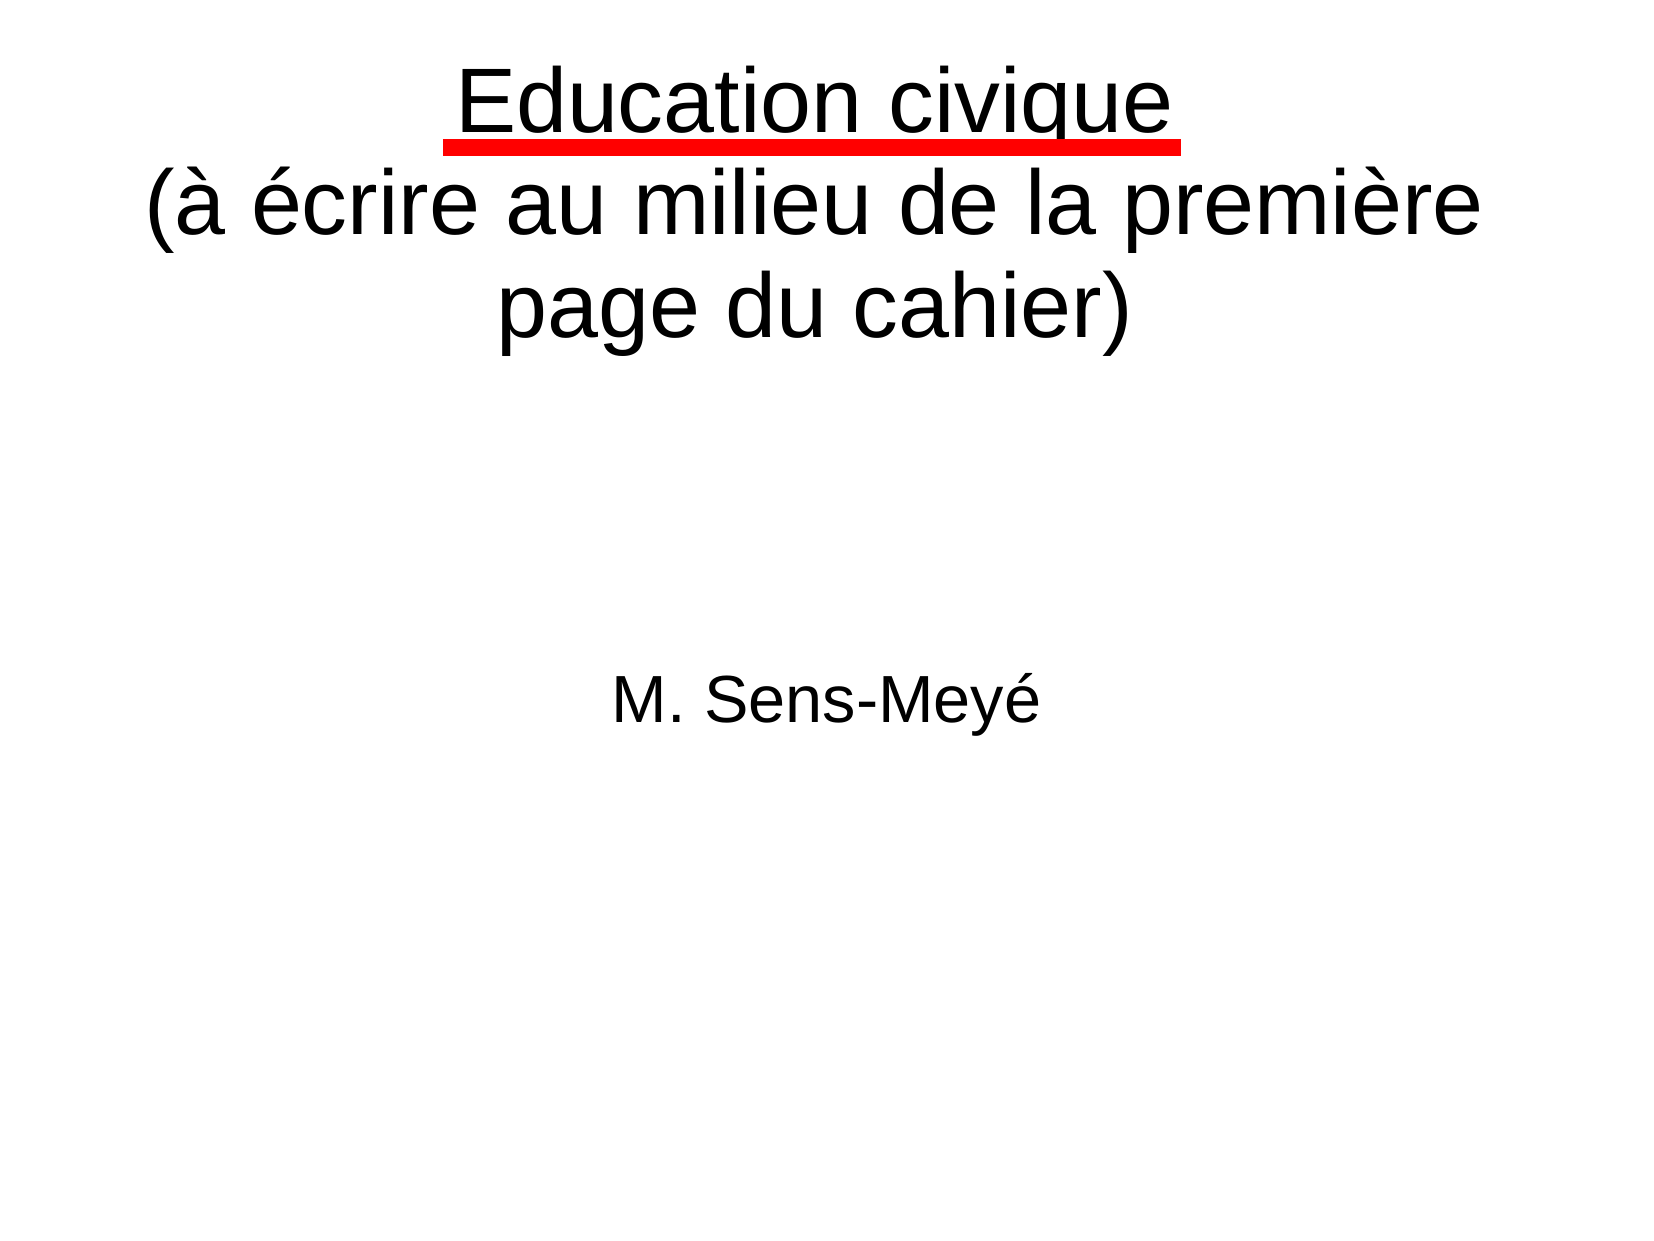

# Education civique (à écrire au milieu de la première page du cahier)
M. Sens-Meyé